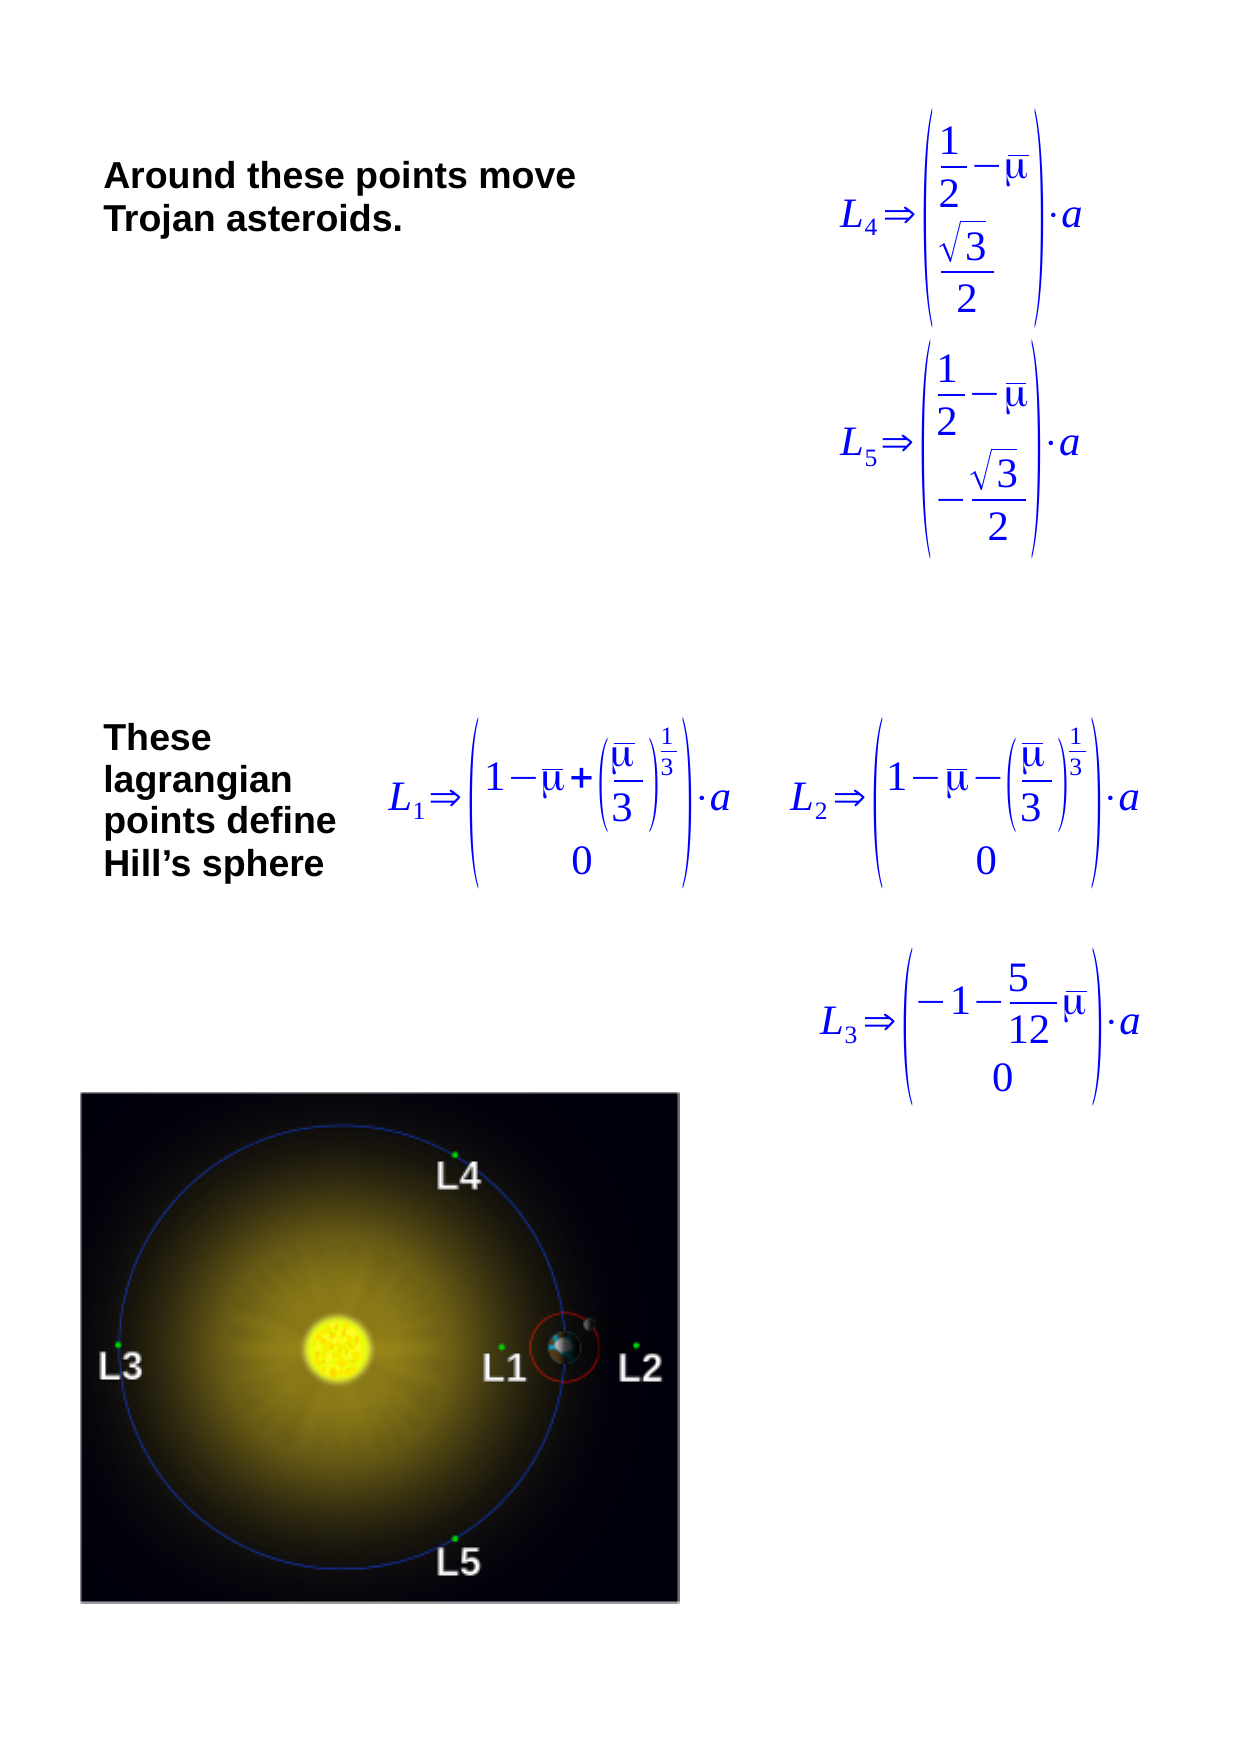

Around these points move Trojan asteroids.
These lagrangian points define Hill’s sphere